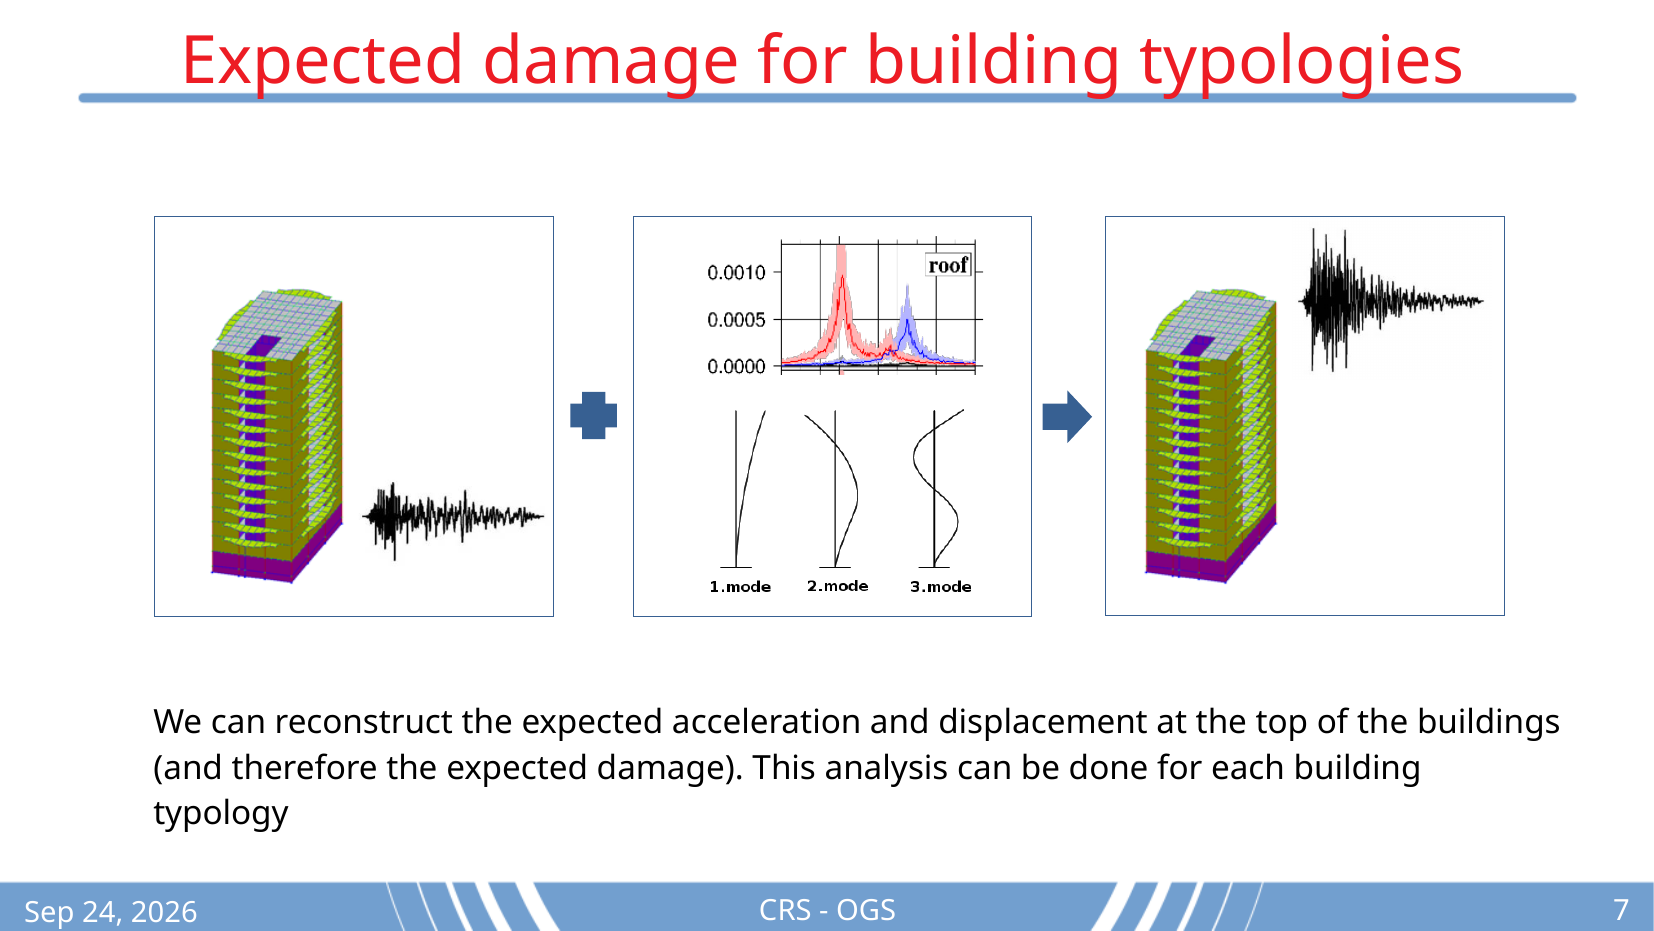

# Expected damage for building typologies
We can reconstruct the expected acceleration and displacement at the top of the buildings (and therefore the expected damage). This analysis can be done for each building typology
CRS - OGS
7